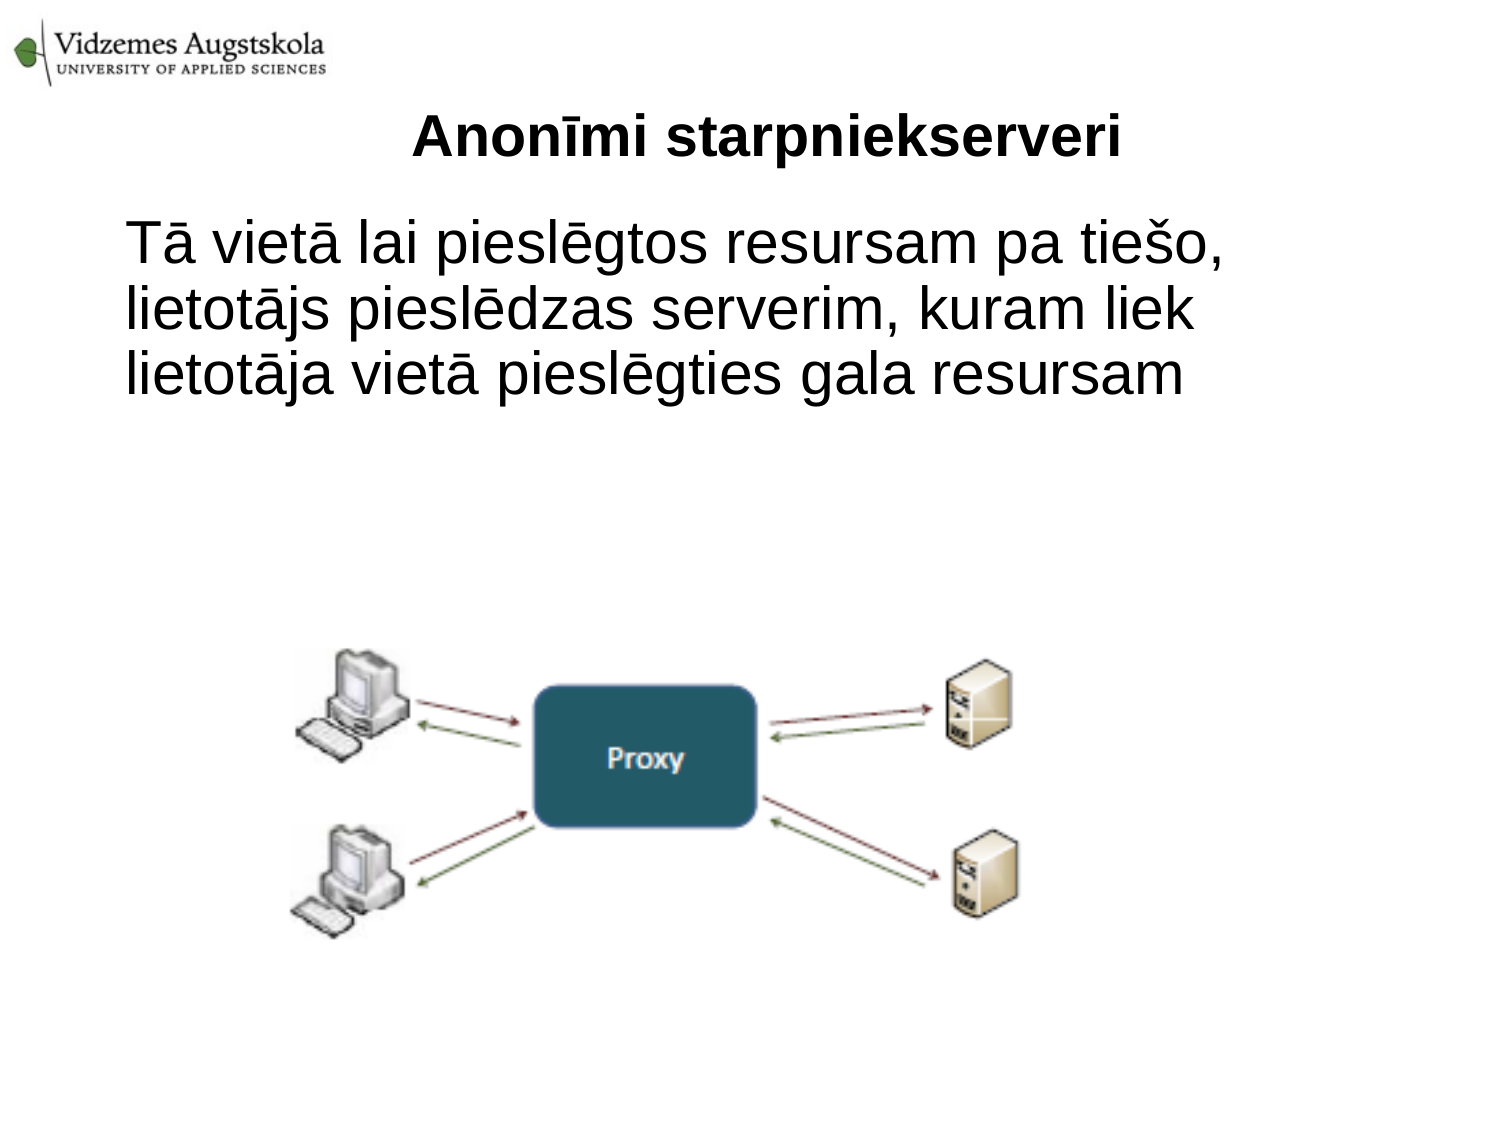

# Anonīmi starpniekserveri
Tā vietā lai pieslēgtos resursam pa tiešo, lietotājs pieslēdzas serverim, kuram liek lietotāja vietā pieslēgties gala resursam